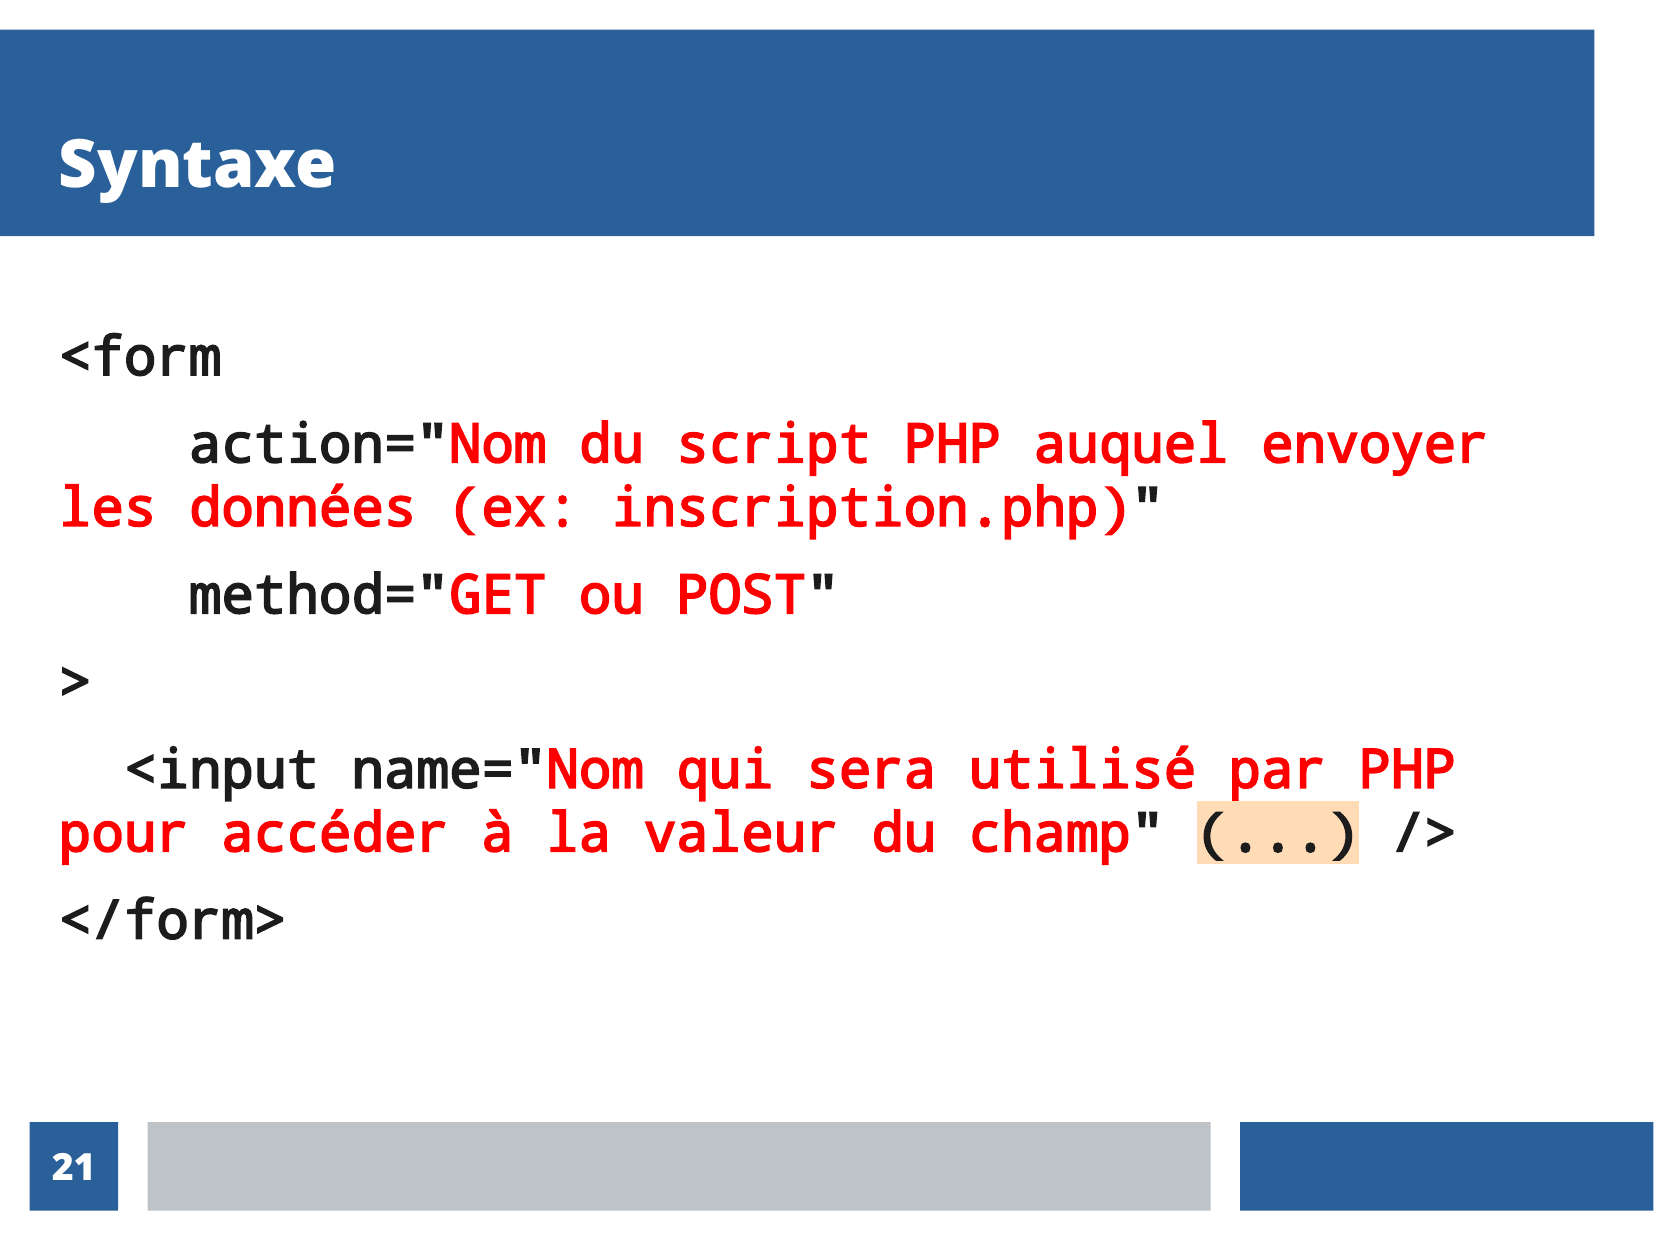

# Syntaxe
<form
 action="Nom du script PHP auquel envoyer les données (ex: inscription.php)"
 method="GET ou POST"
>
 <input name="Nom qui sera utilisé par PHP pour accéder à la valeur du champ" (...) />
</form>
21